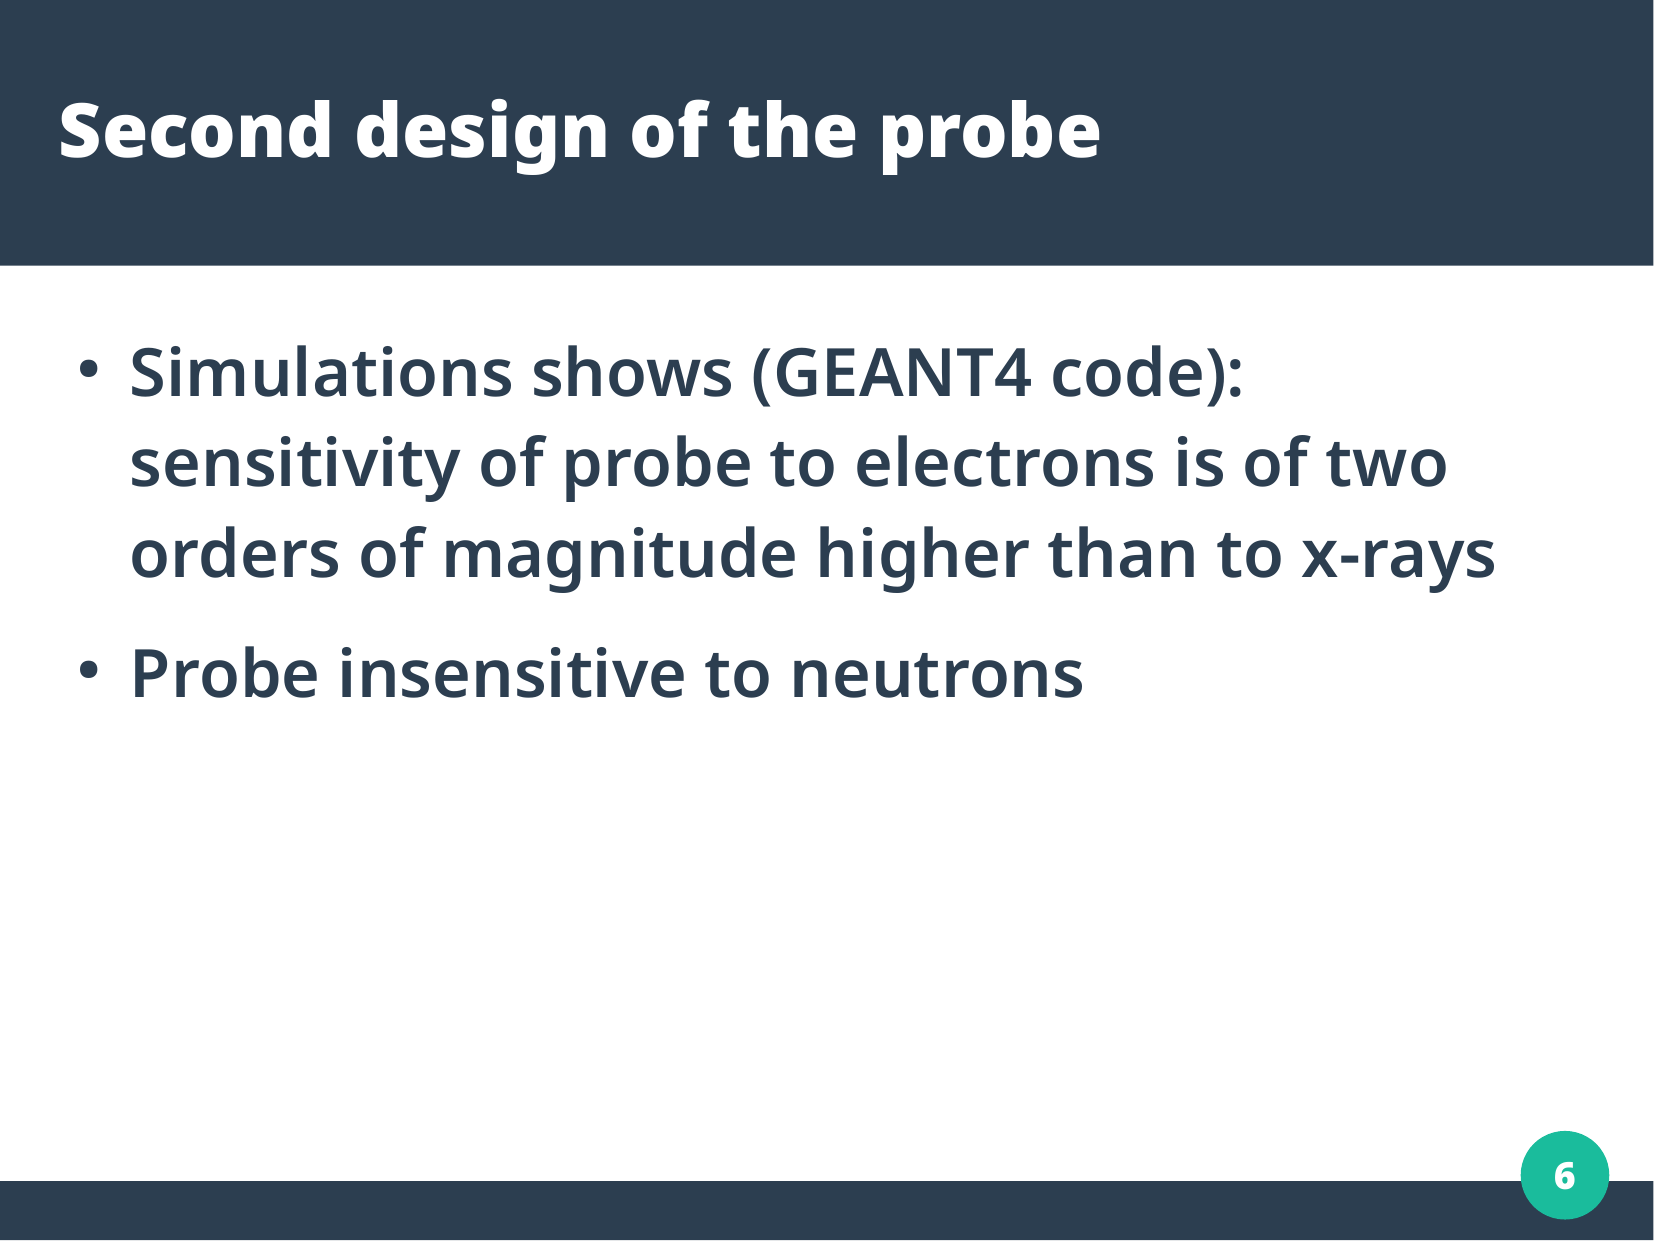

# Second design of the probe
Simulations shows (GEANT4 code): sensitivity of probe to electrons is of two orders of magnitude higher than to x-rays
Probe insensitive to neutrons
6